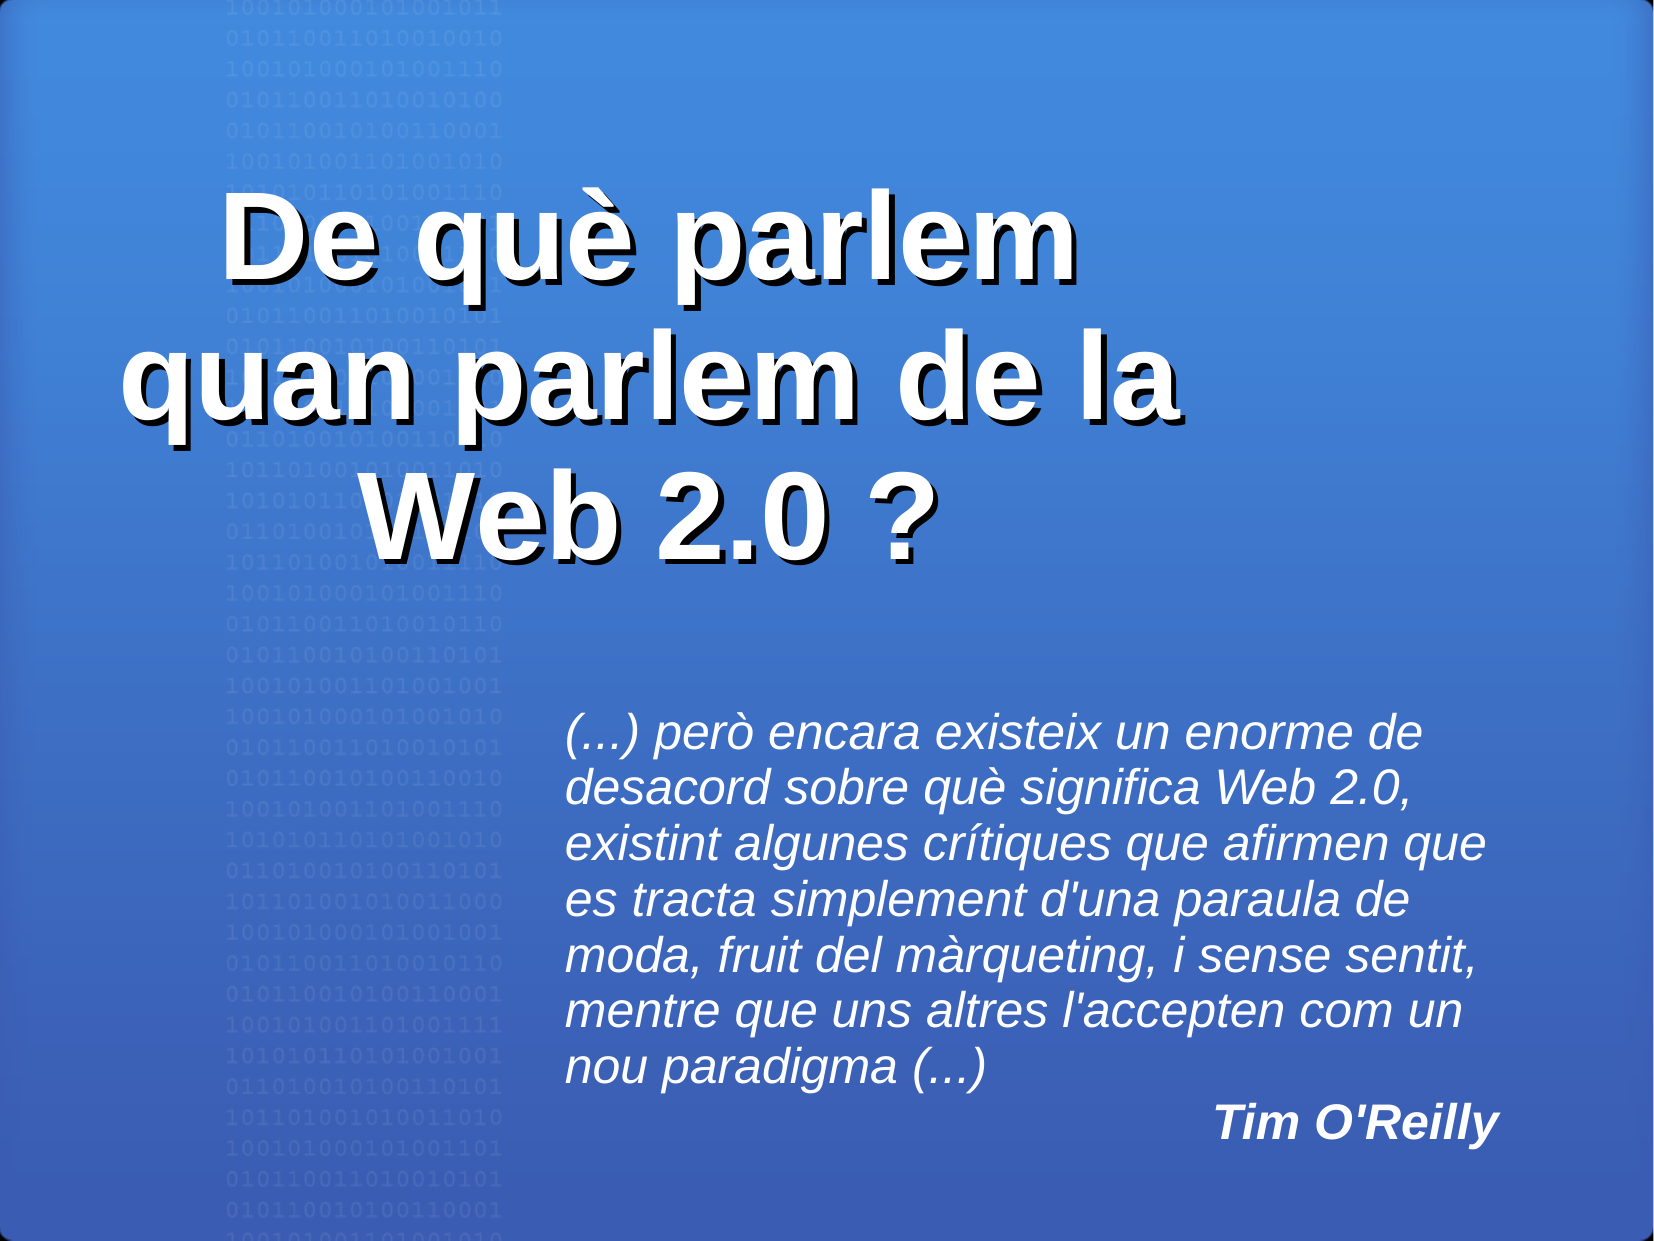

# De què parlem quan parlem de la Web 2.0 ?
(...) però encara existeix un enorme de desacord sobre què significa Web 2.0, existint algunes crítiques que afirmen que es tracta simplement d'una paraula de moda, fruit del màrqueting, i sense sentit, mentre que uns altres l'accepten com un nou paradigma (...)
Tim O'Reilly